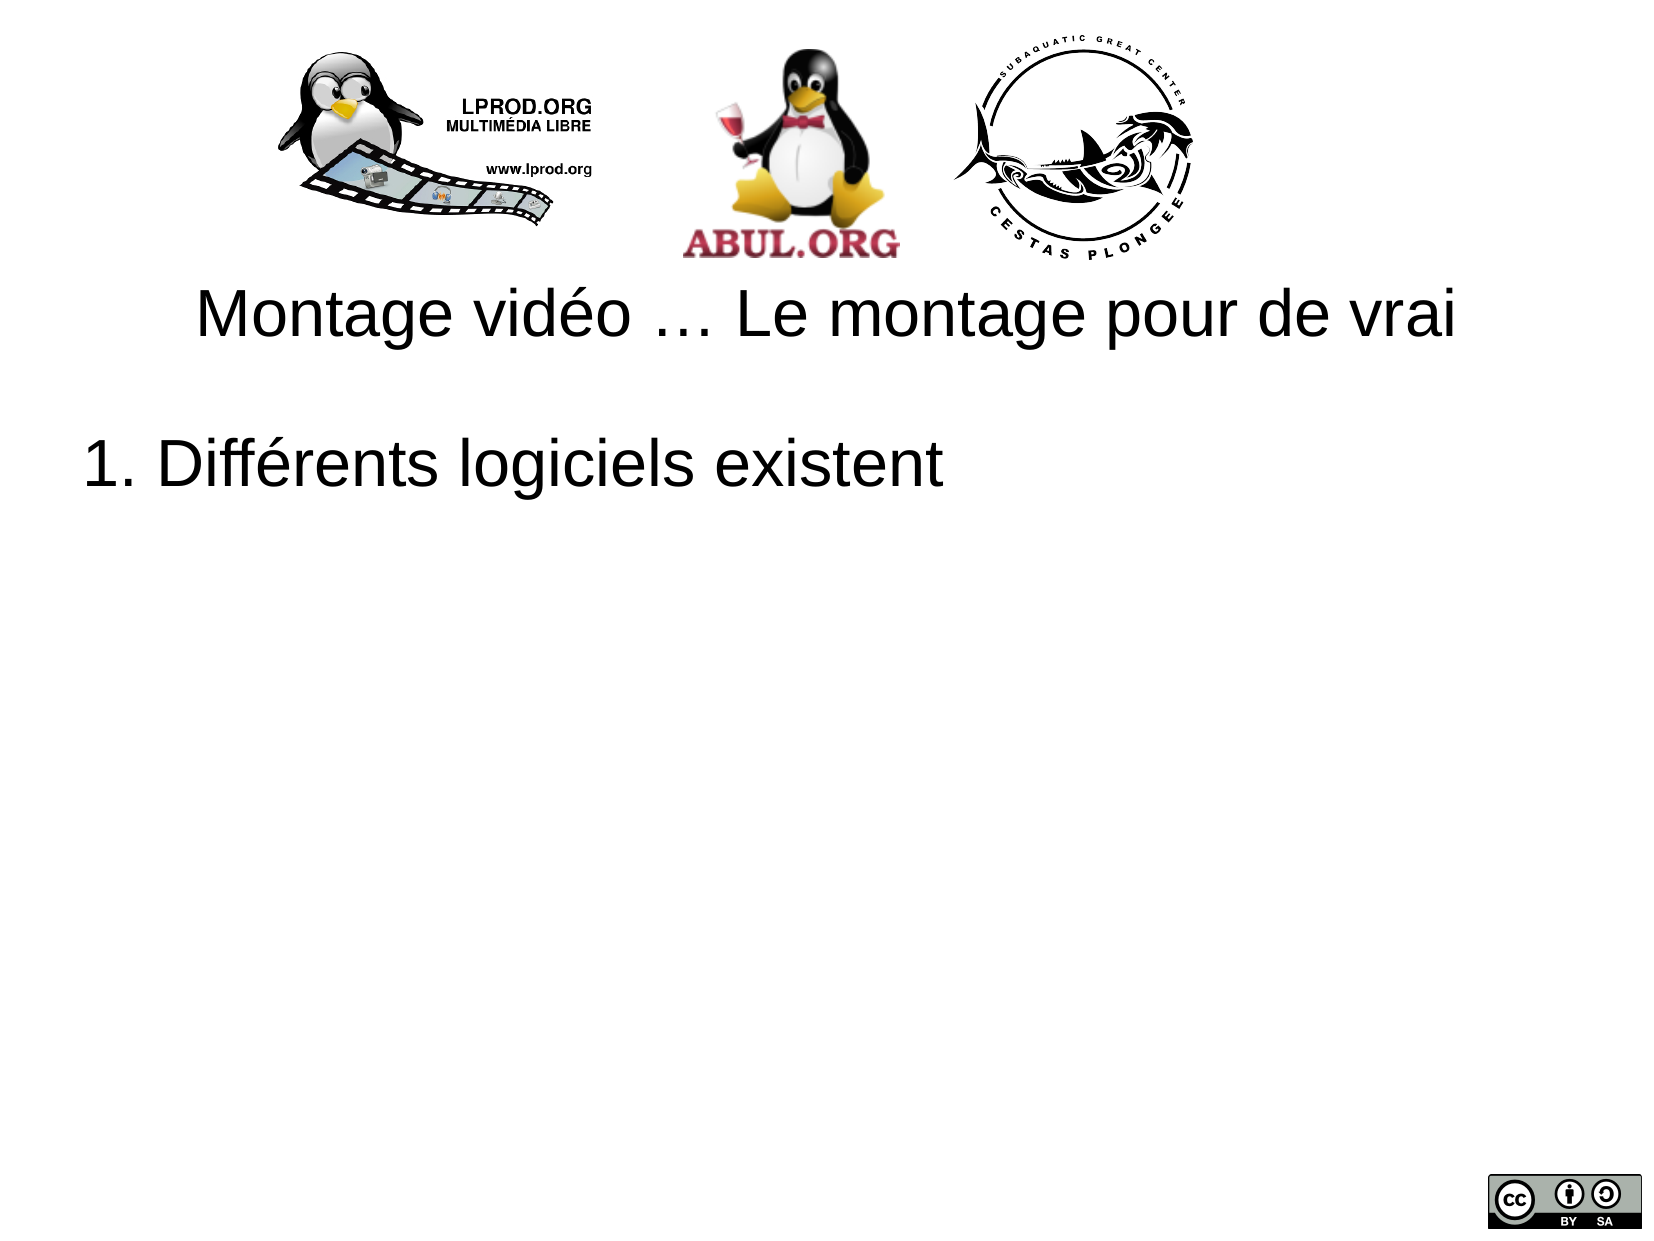

# Montage vidéo … Le montage pour de vrai
1. Différents logiciels existent